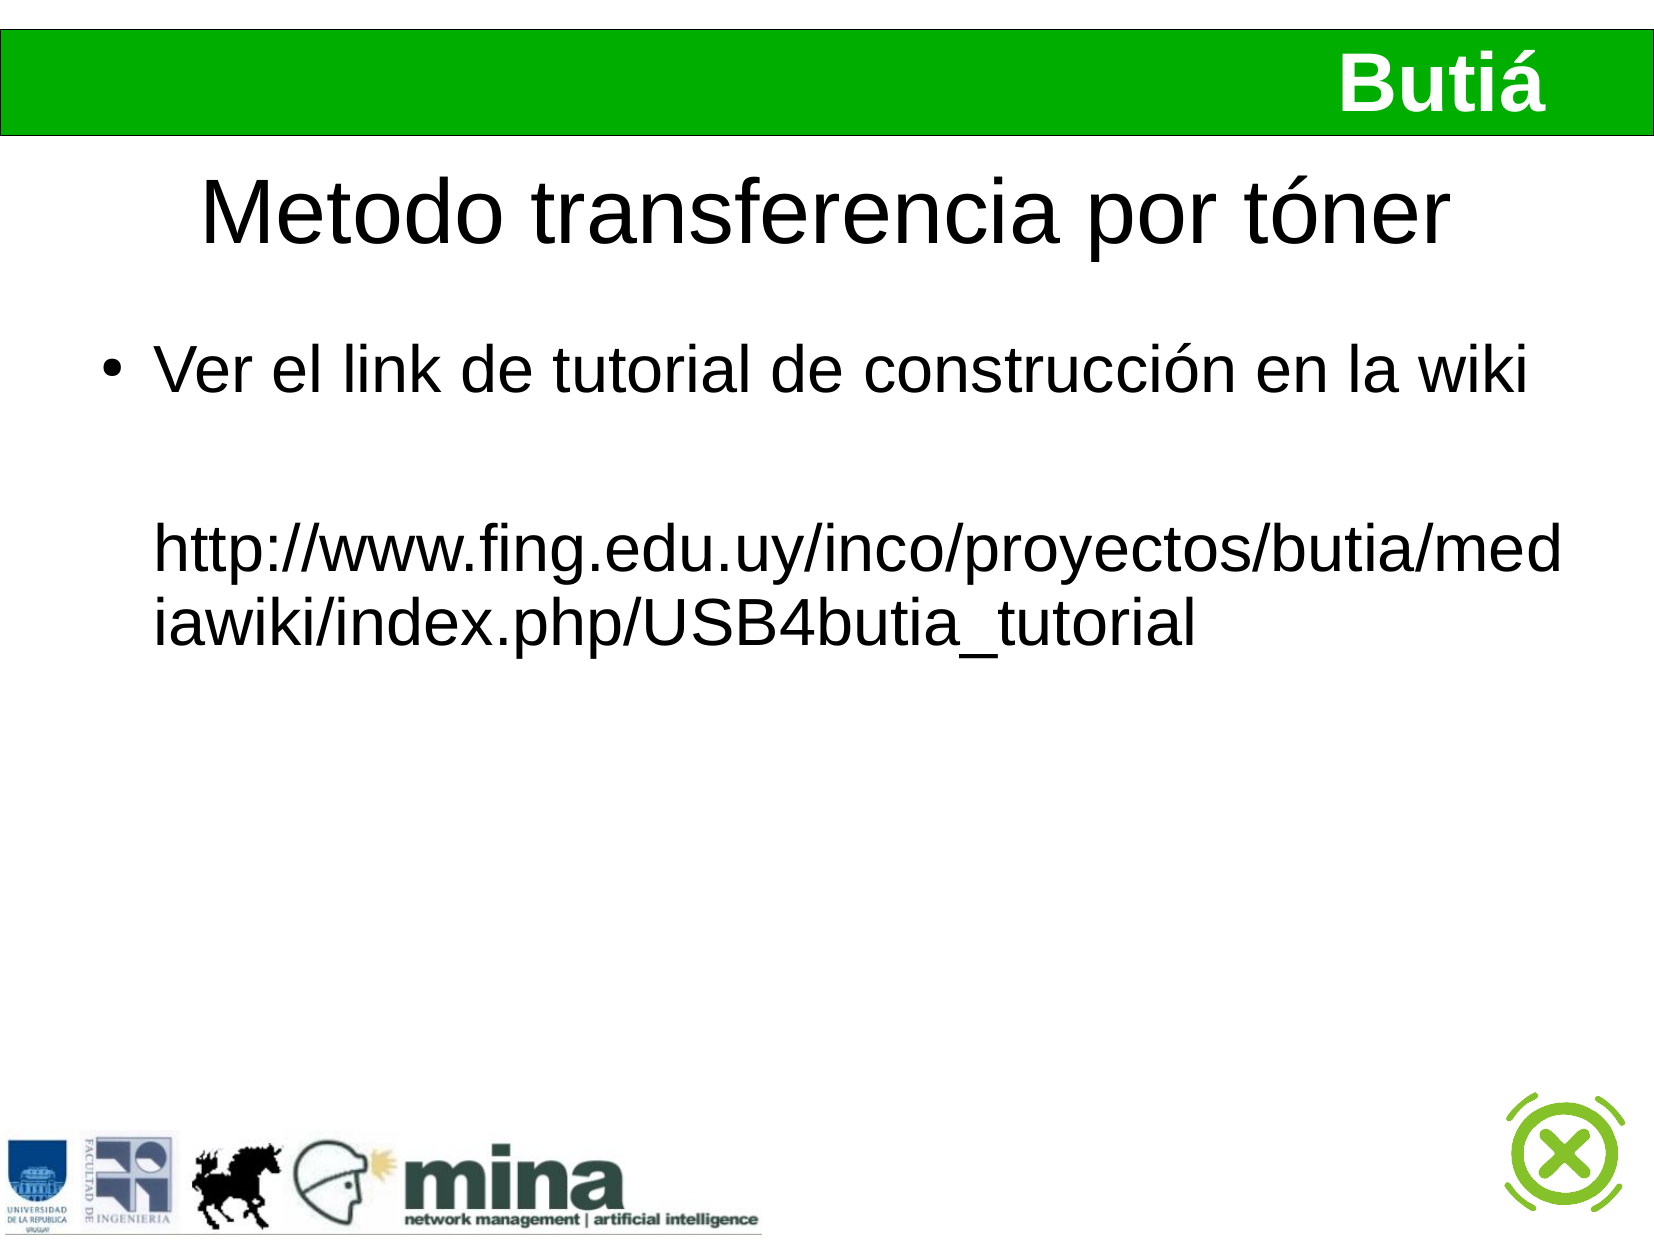

# Metodo transferencia por tóner
Ver el link de tutorial de construcción en la wiki
 http://www.fing.edu.uy/inco/proyectos/butia/mediawiki/index.php/USB4butia_tutorial